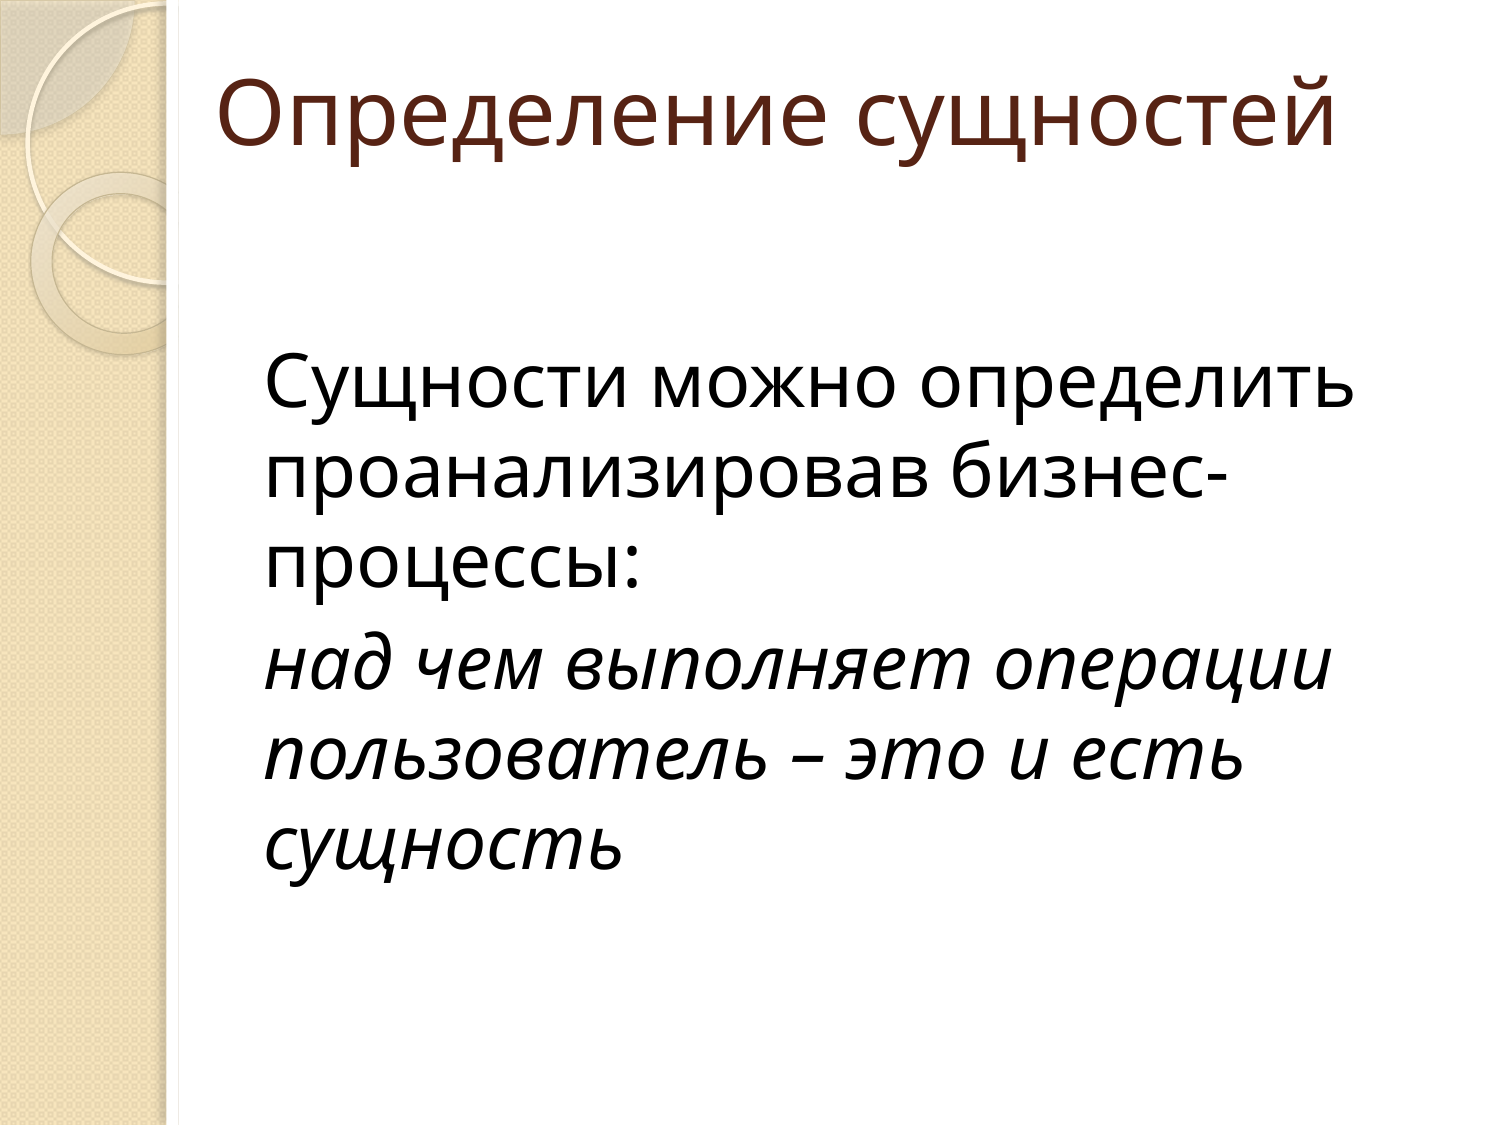

Определение сущностей
# Сущности можно определить проанализировав бизнес-процессы:
над чем выполняет операции пользователь – это и есть сущность